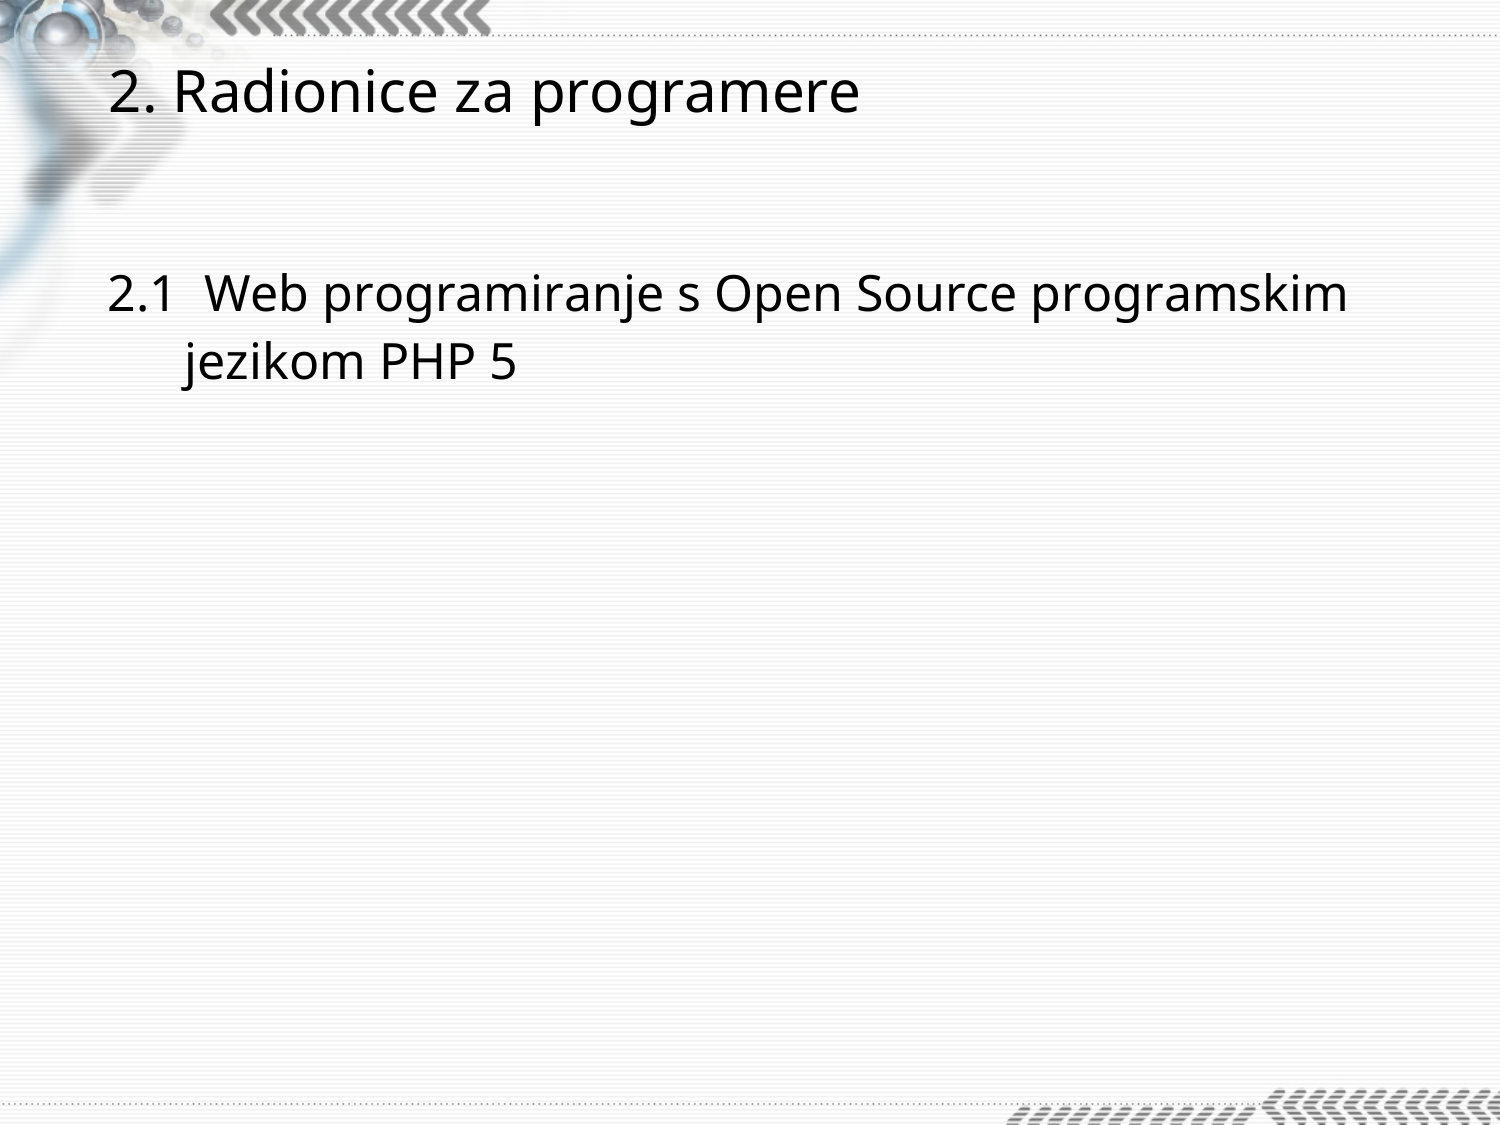

# 2. Radionice za programere
2.1 Web programiranje s Open Source programskim jezikom PHP 5